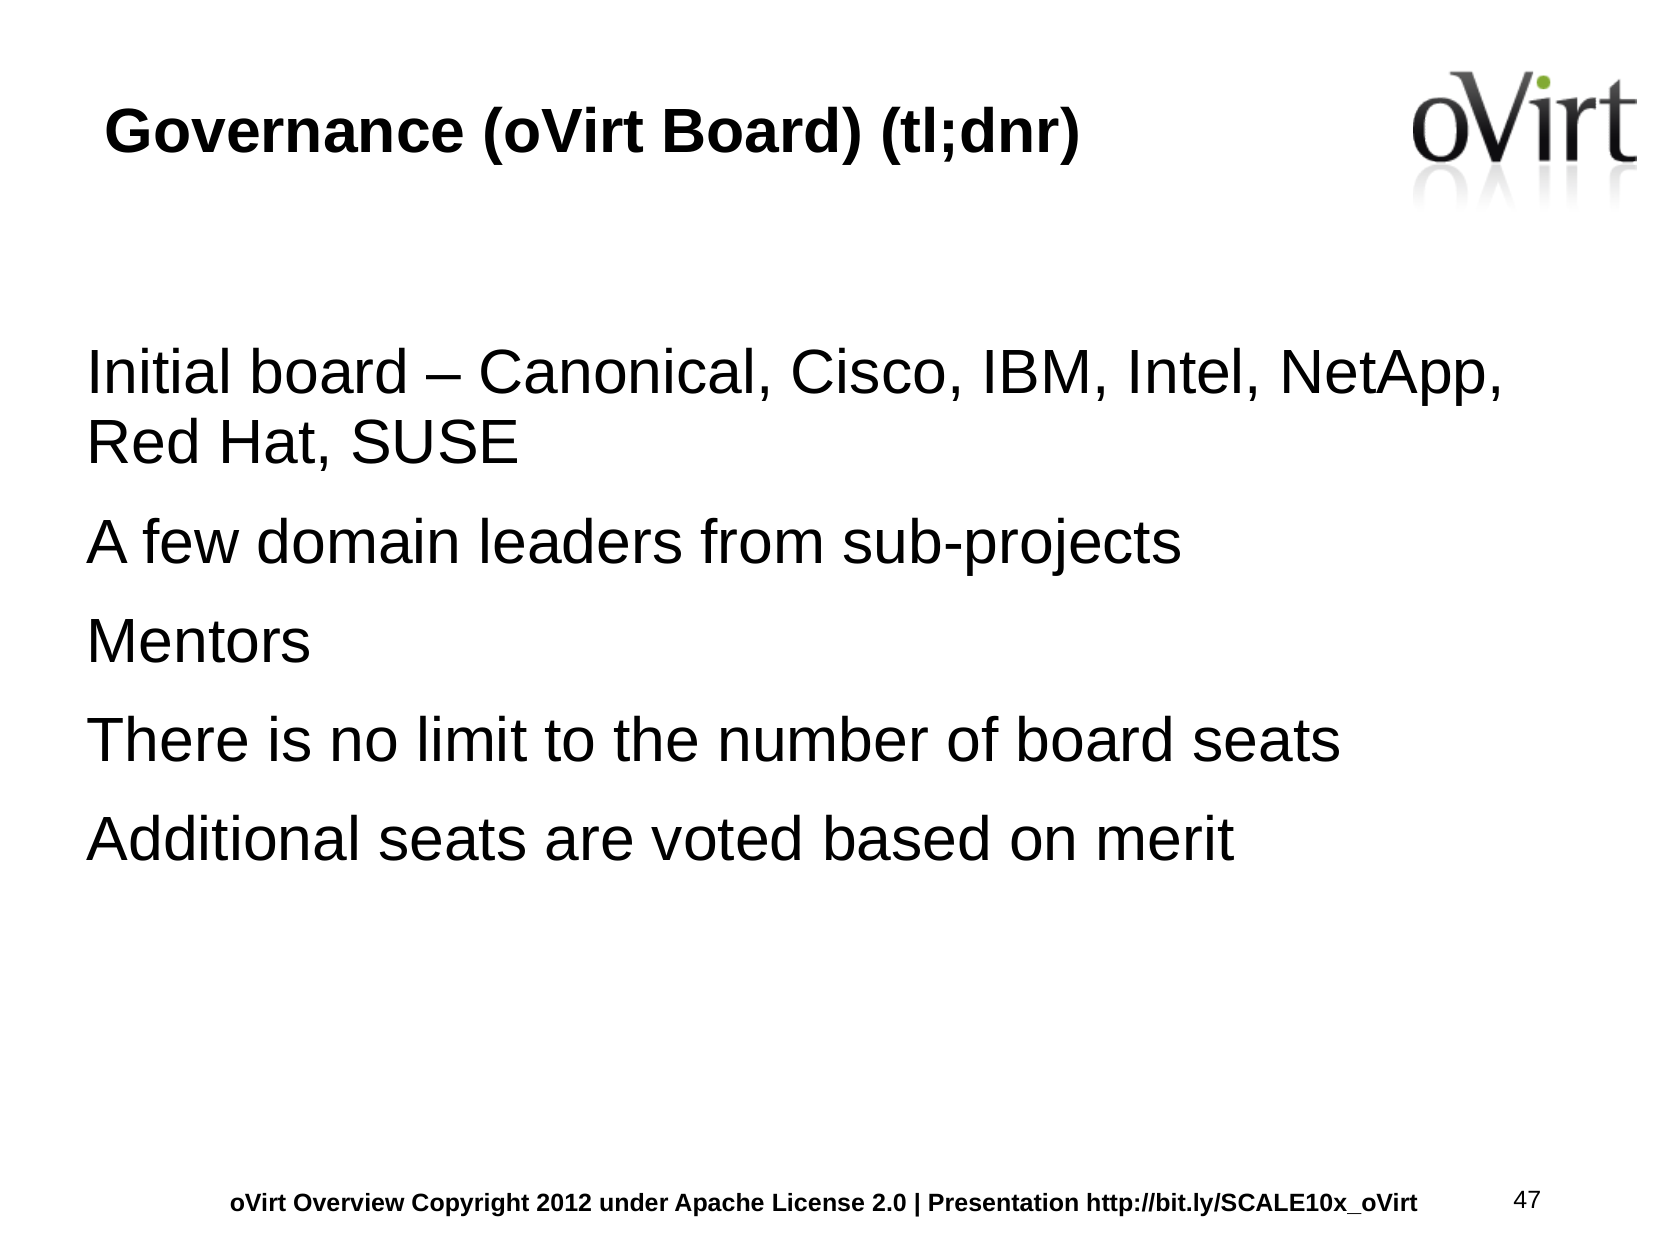

# Governance (oVirt Board) (tl;dnr)
Initial board – Canonical, Cisco, IBM, Intel, NetApp, Red Hat, SUSE
A few domain leaders from sub-projects
Mentors
There is no limit to the number of board seats
Additional seats are voted based on merit